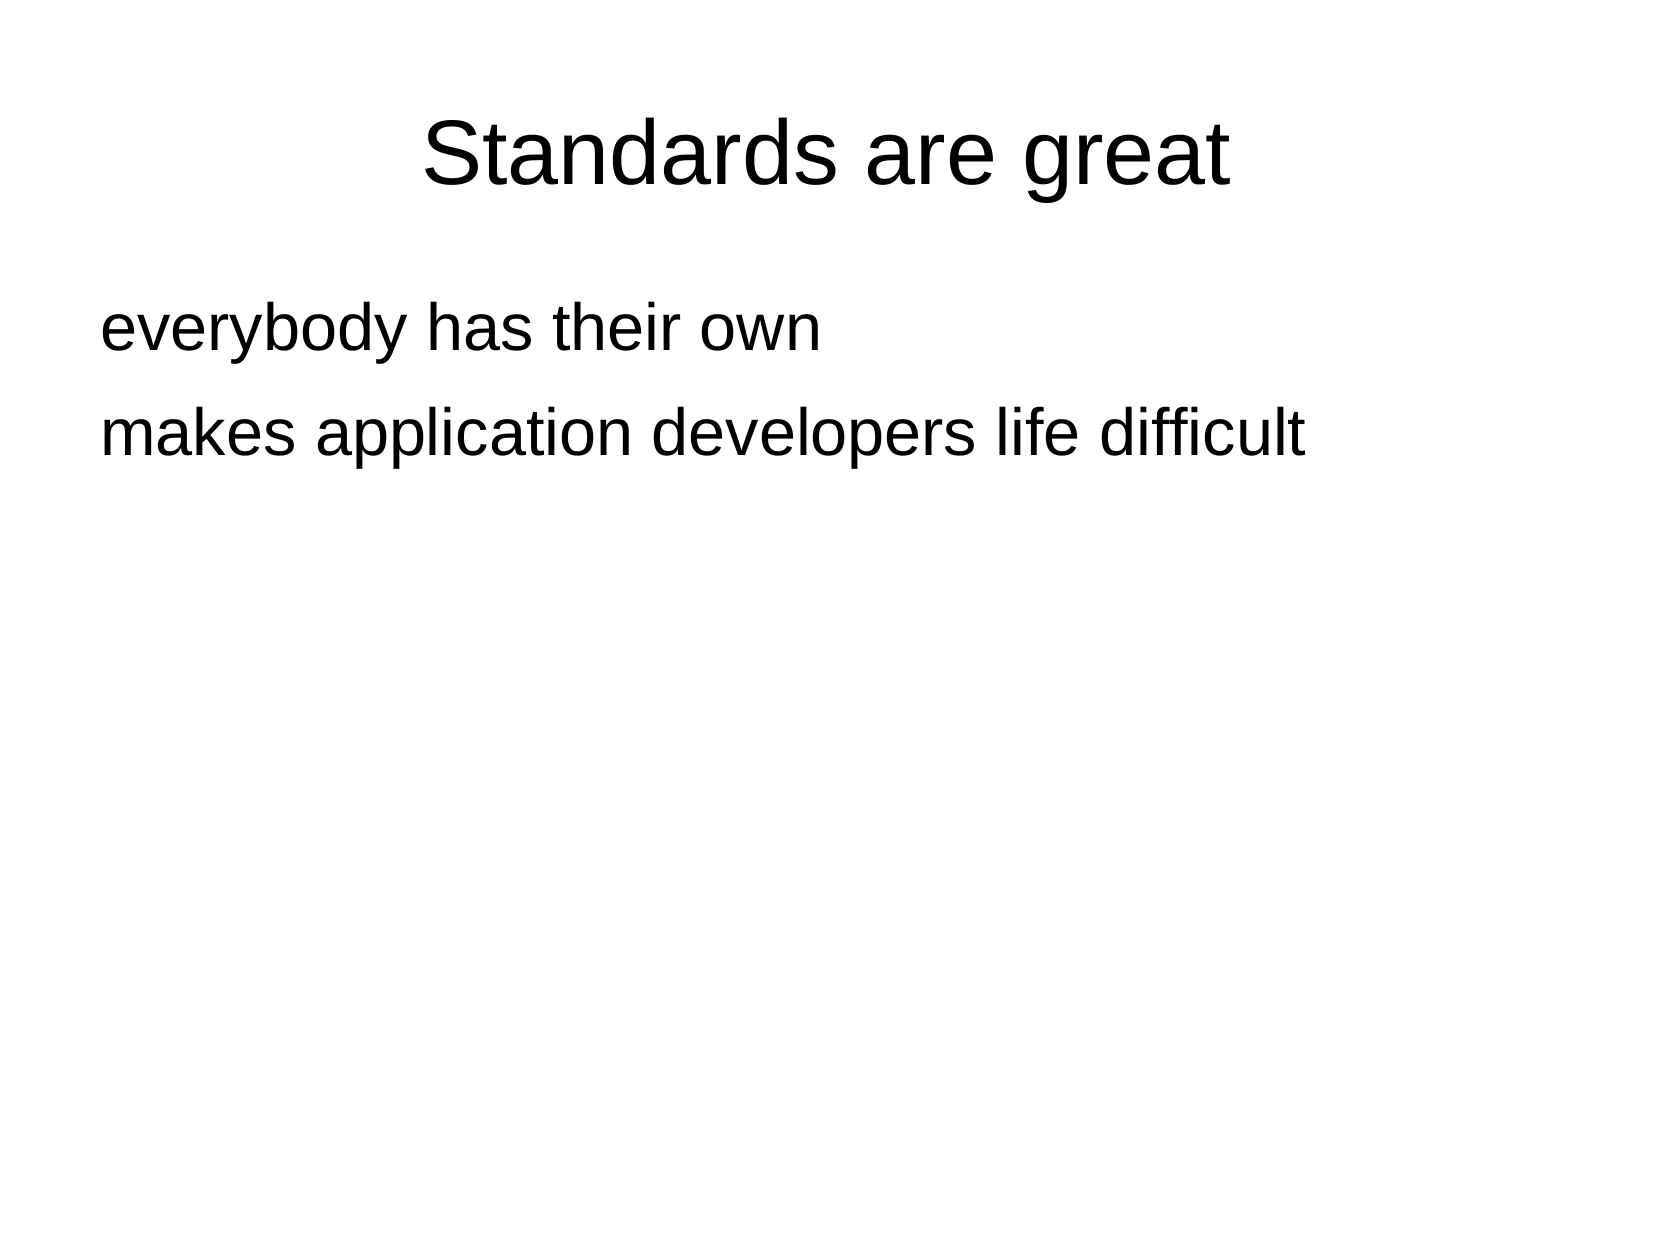

# Standards are great
everybody has their own
makes application developers life difficult